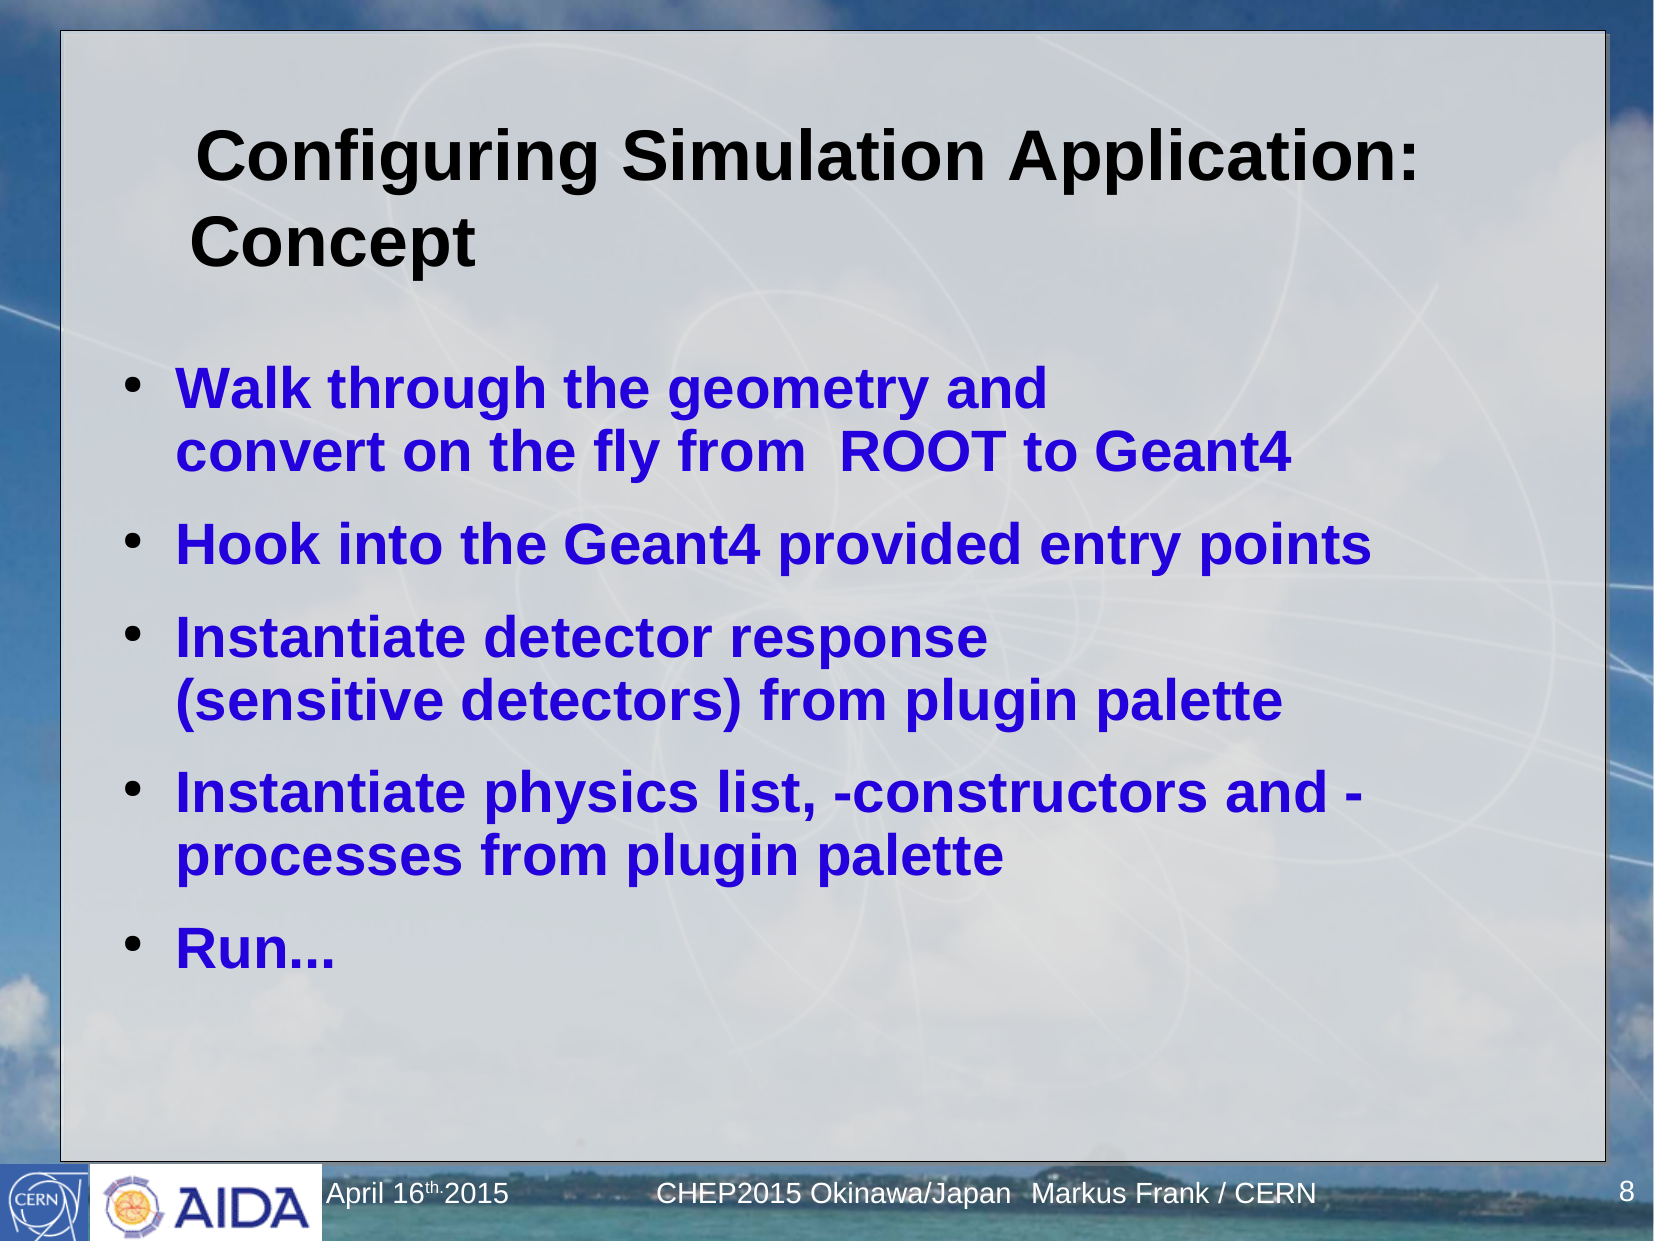

# Configuring Simulation Application: Concept
Walk through the geometry and
convert on the fly from ROOT to Geant4
Hook into the Geant4 provided entry points
Instantiate detector response
(sensitive detectors) from plugin palette
Instantiate physics list, -constructors and -processes from plugin palette
Run...
8
May 24th, 2013
LHCb Simulation Day, Markus Frank / LHCb Online